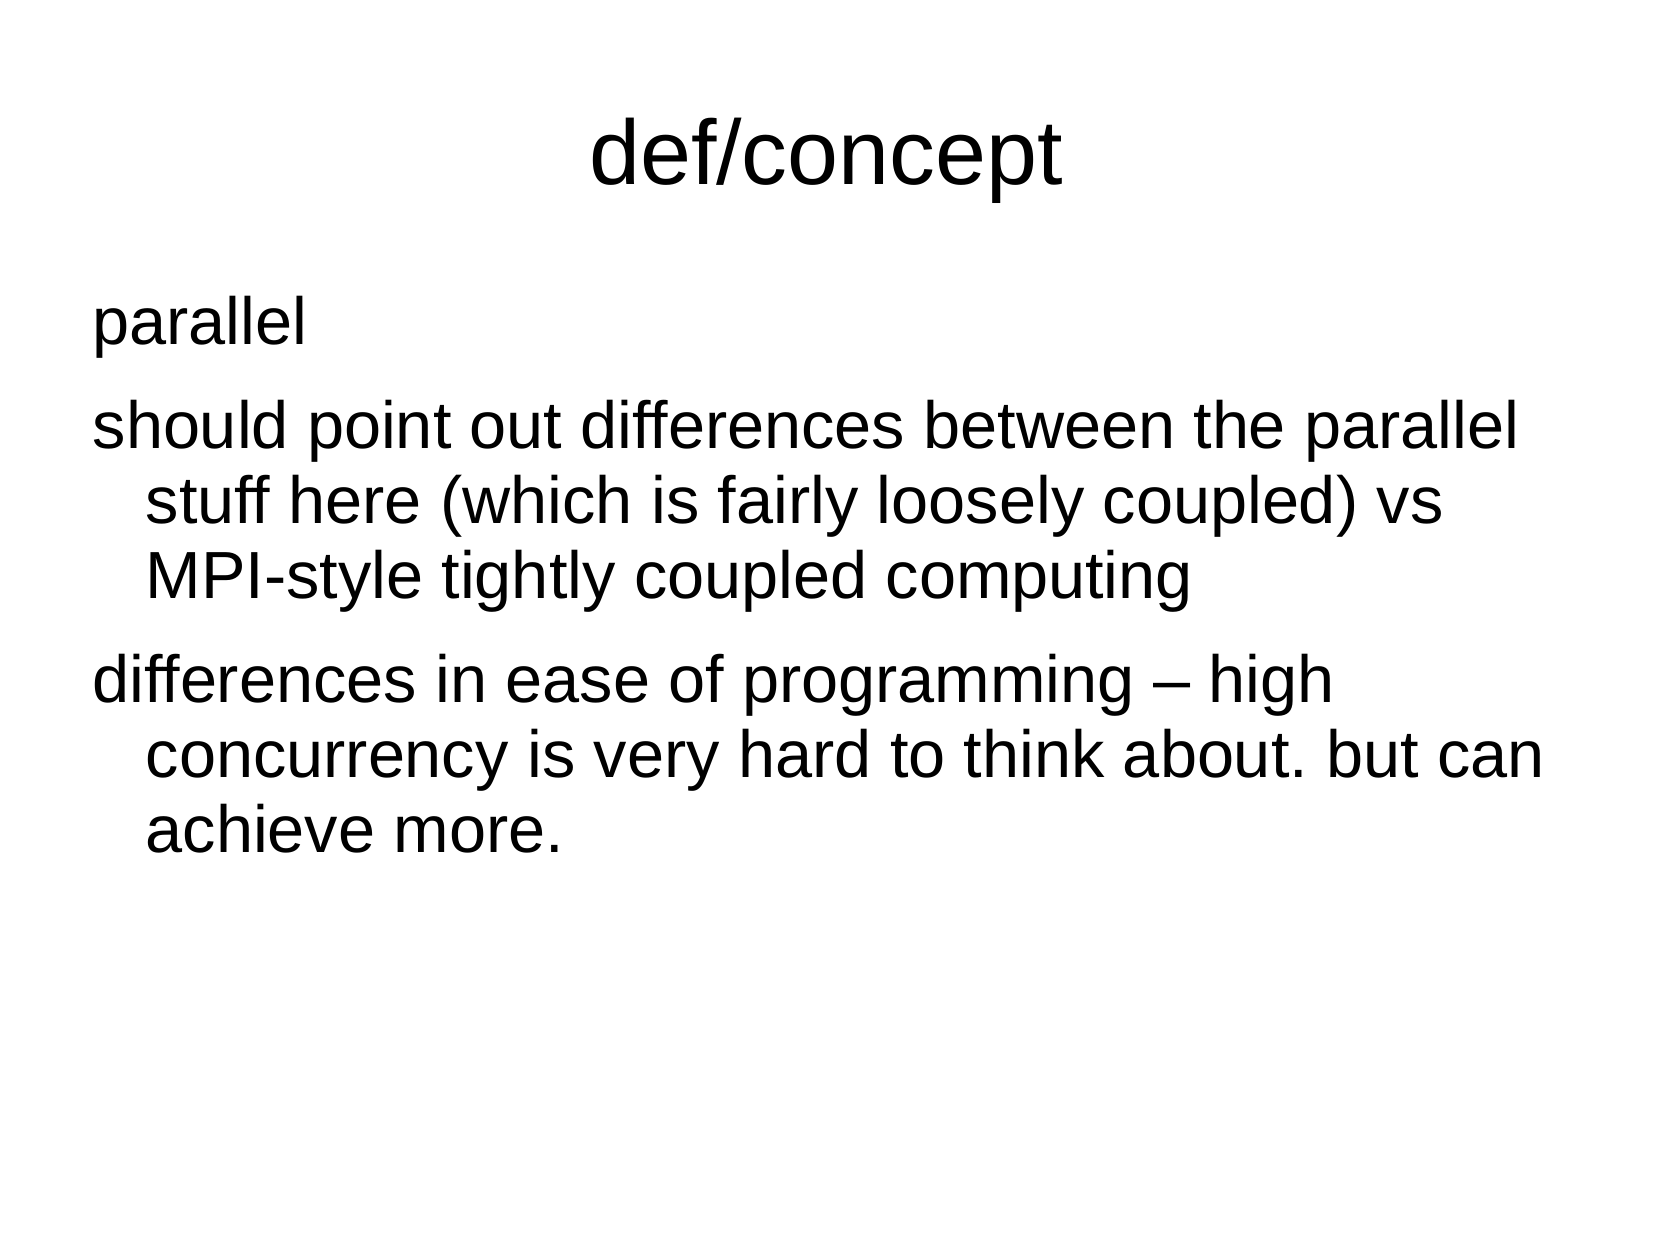

# def/concept
parallel
should point out differences between the parallel stuff here (which is fairly loosely coupled) vs MPI-style tightly coupled computing
differences in ease of programming – high concurrency is very hard to think about. but can achieve more.